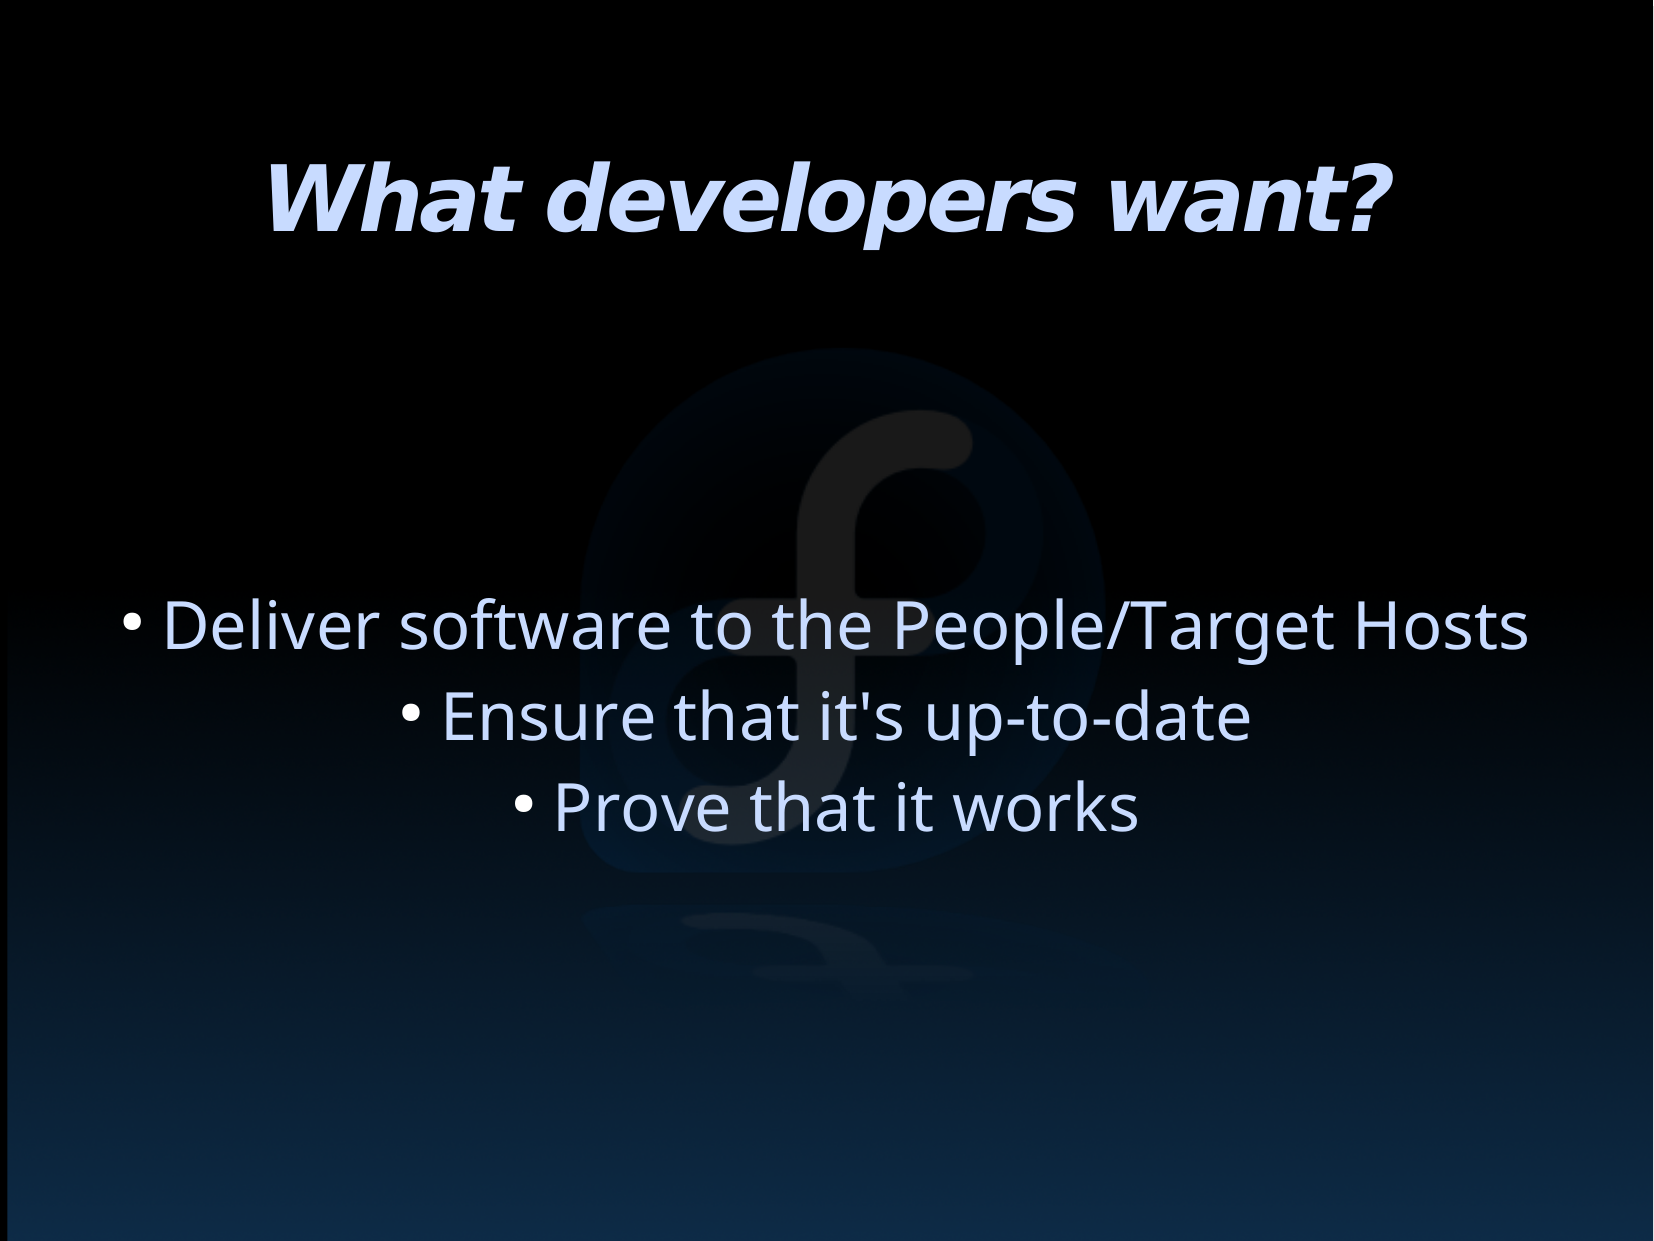

# What developers want?
 Deliver software to the People/Target Hosts
 Ensure that it's up-to-date
 Prove that it works